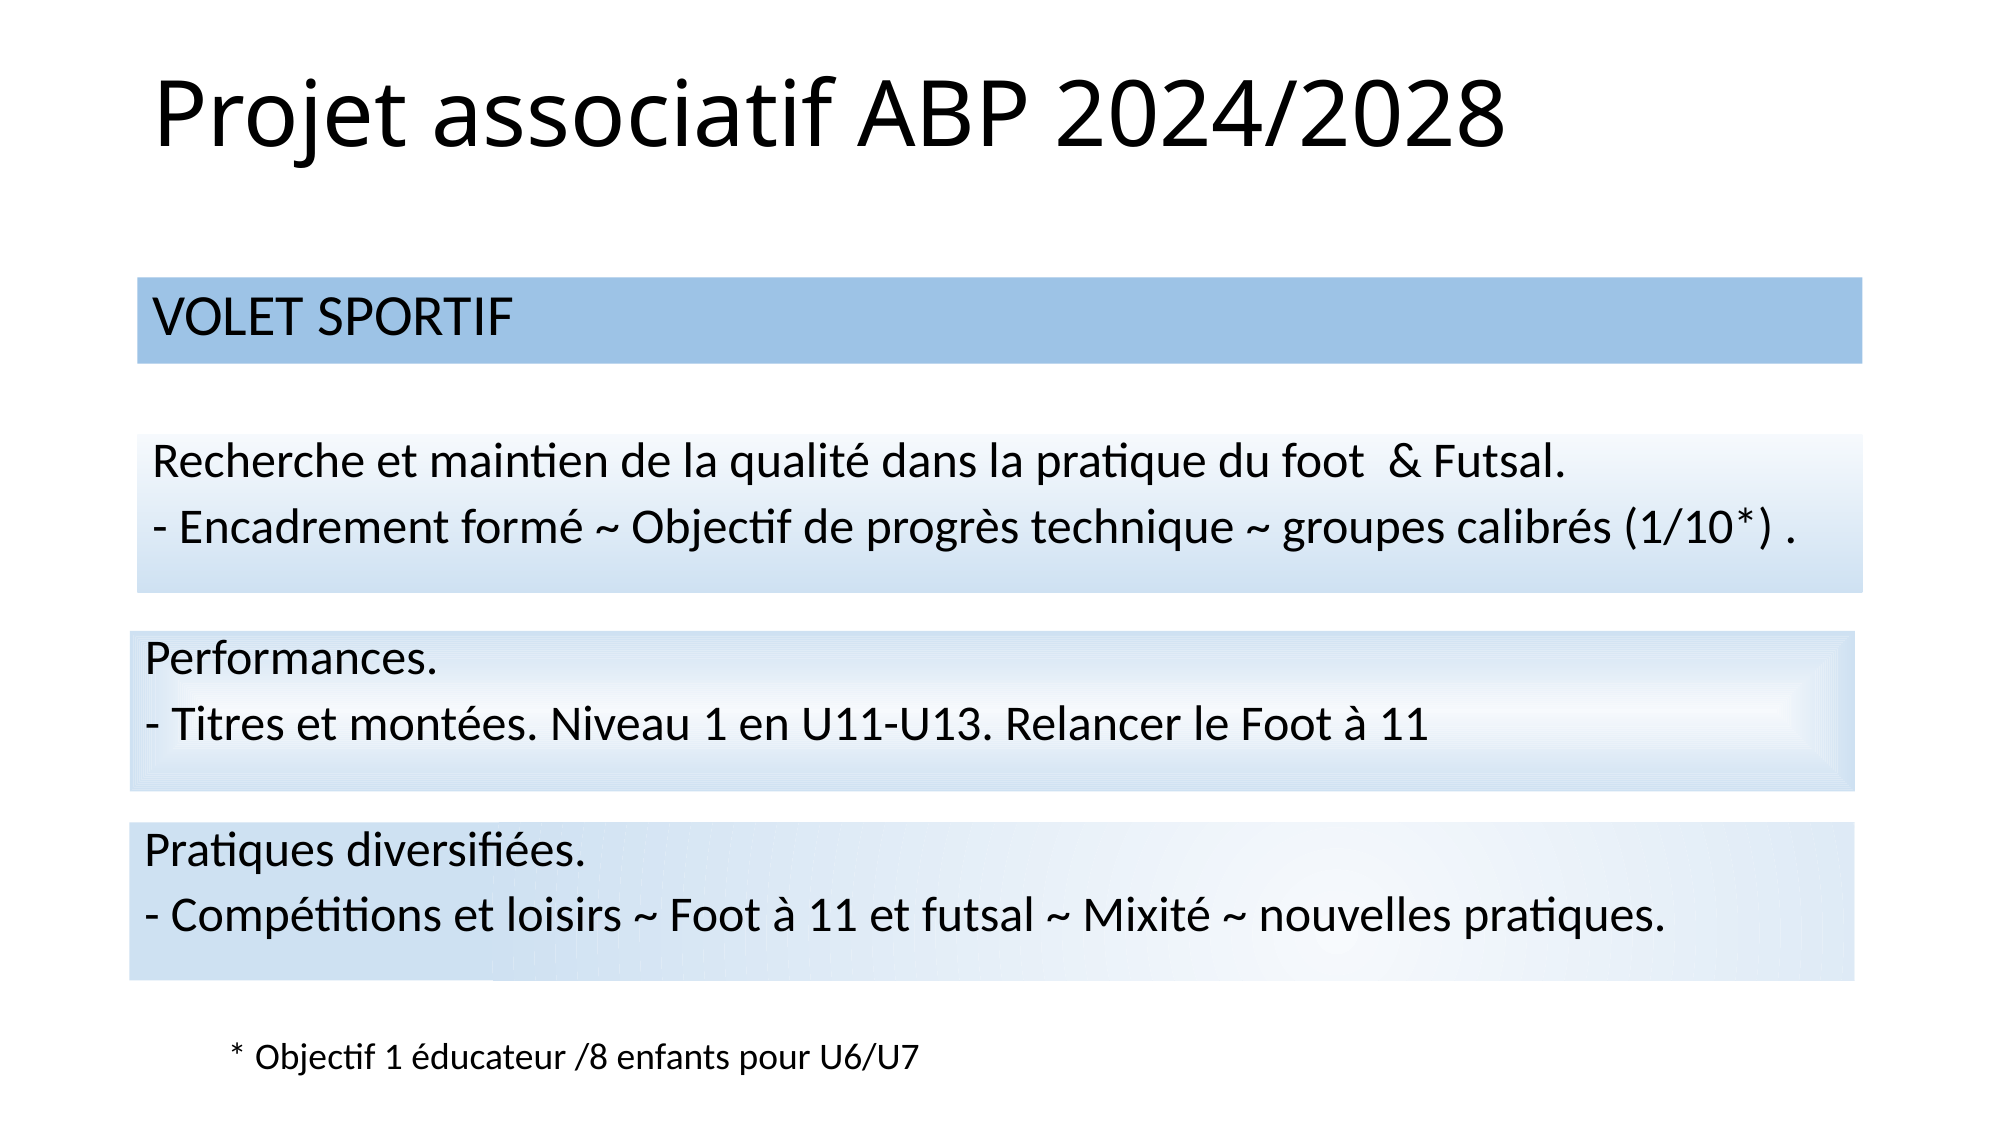

# Projet associatif ABP 2024/2028
VOLET SPORTIF
Recherche et maintien de la qualité dans la pratique du foot & Futsal.
- Encadrement formé ~ Objectif de progrès technique ~ groupes calibrés (1/10*) .
Performances.
- Titres et montées. Niveau 1 en U11-U13. Relancer le Foot à 11
Pratiques diversifiées.
- Compétitions et loisirs ~ Foot à 11 et futsal ~ Mixité ~ nouvelles pratiques.
* Objectif 1 éducateur /8 enfants pour U6/U7